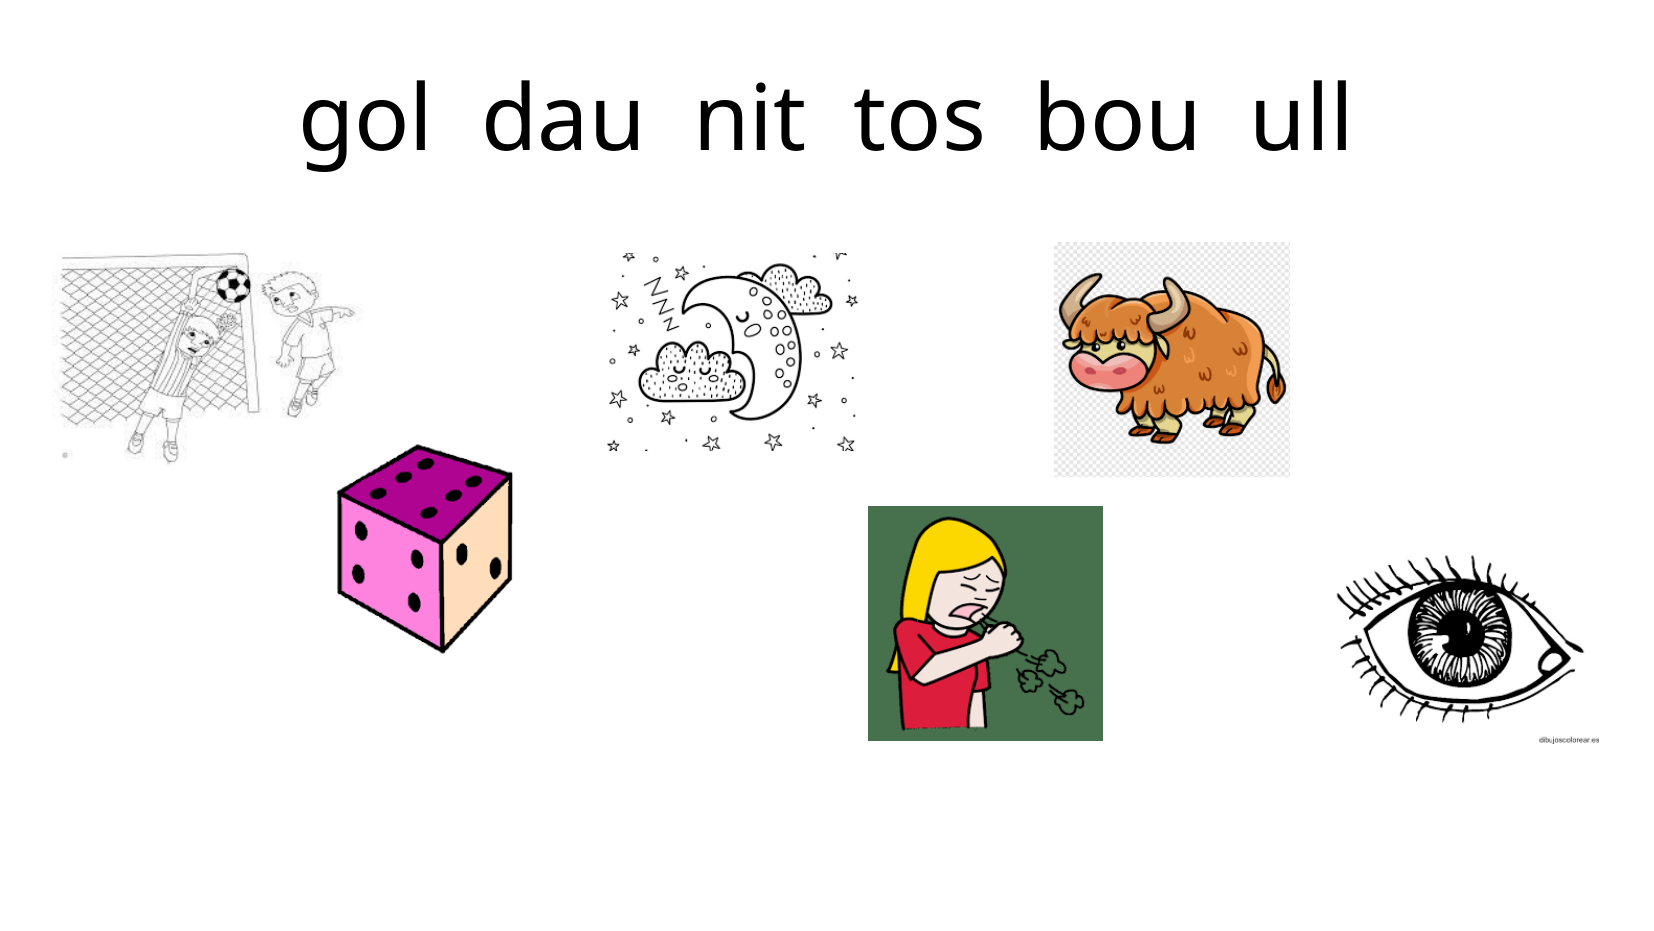

# gol dau nit tos bou ull
5